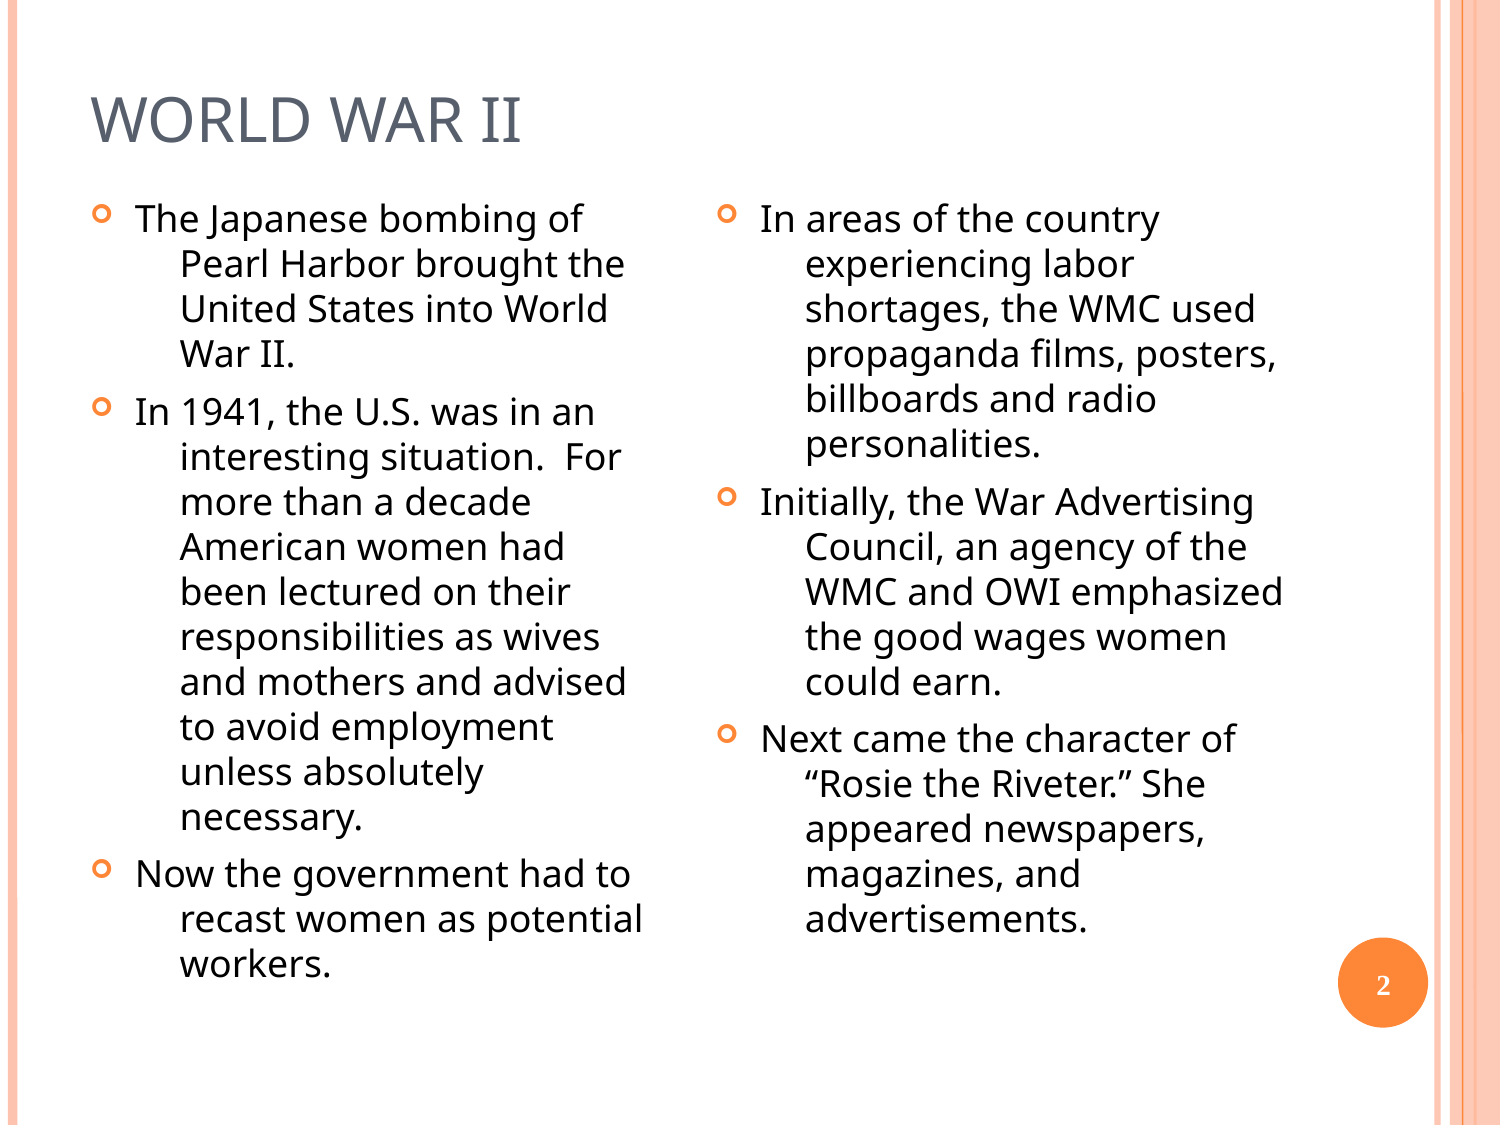

# World War II
The Japanese bombing of Pearl Harbor brought the United States into World War II.
In 1941, the U.S. was in an interesting situation. For more than a decade American women had been lectured on their responsibilities as wives and mothers and advised to avoid employment unless absolutely necessary.
Now the government had to recast women as potential workers.
In areas of the country experiencing labor shortages, the WMC used propaganda films, posters, billboards and radio personalities.
Initially, the War Advertising Council, an agency of the WMC and OWI emphasized the good wages women could earn.
Next came the character of “Rosie the Riveter.” She appeared newspapers, magazines, and advertisements.
2